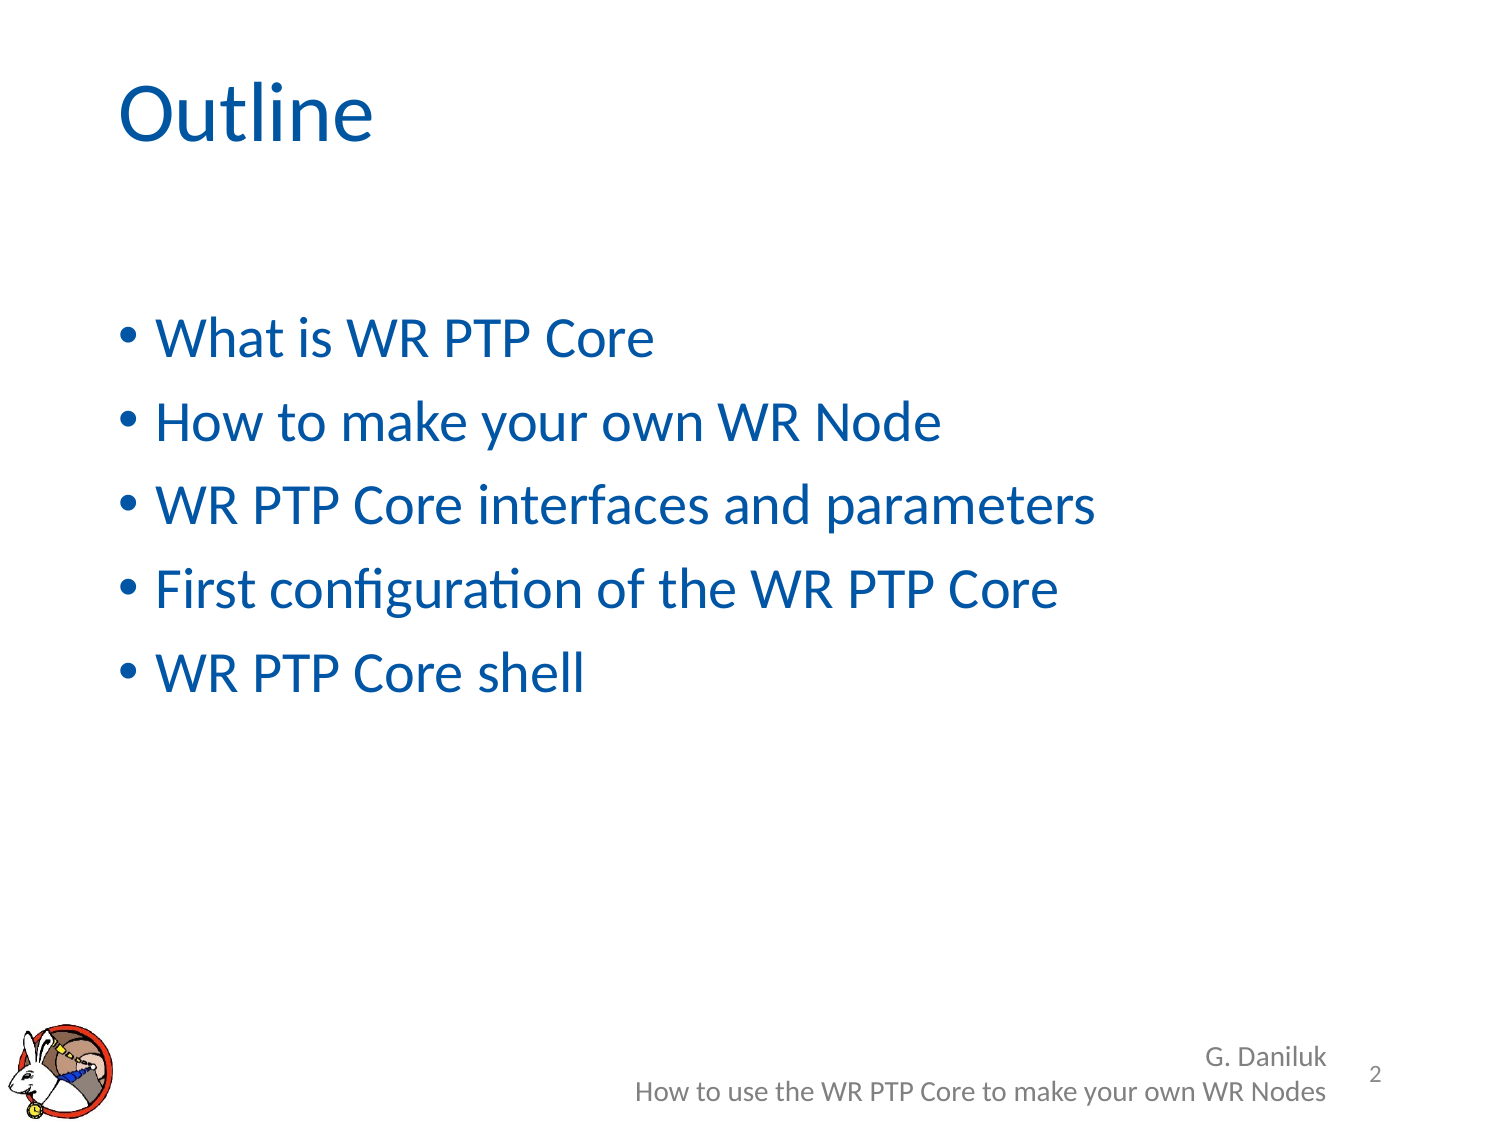

# Outline
What is WR PTP Core
How to make your own WR Node
WR PTP Core interfaces and parameters
First configuration of the WR PTP Core
WR PTP Core shell
G. Daniluk
How to use the WR PTP Core to make your own WR Nodes